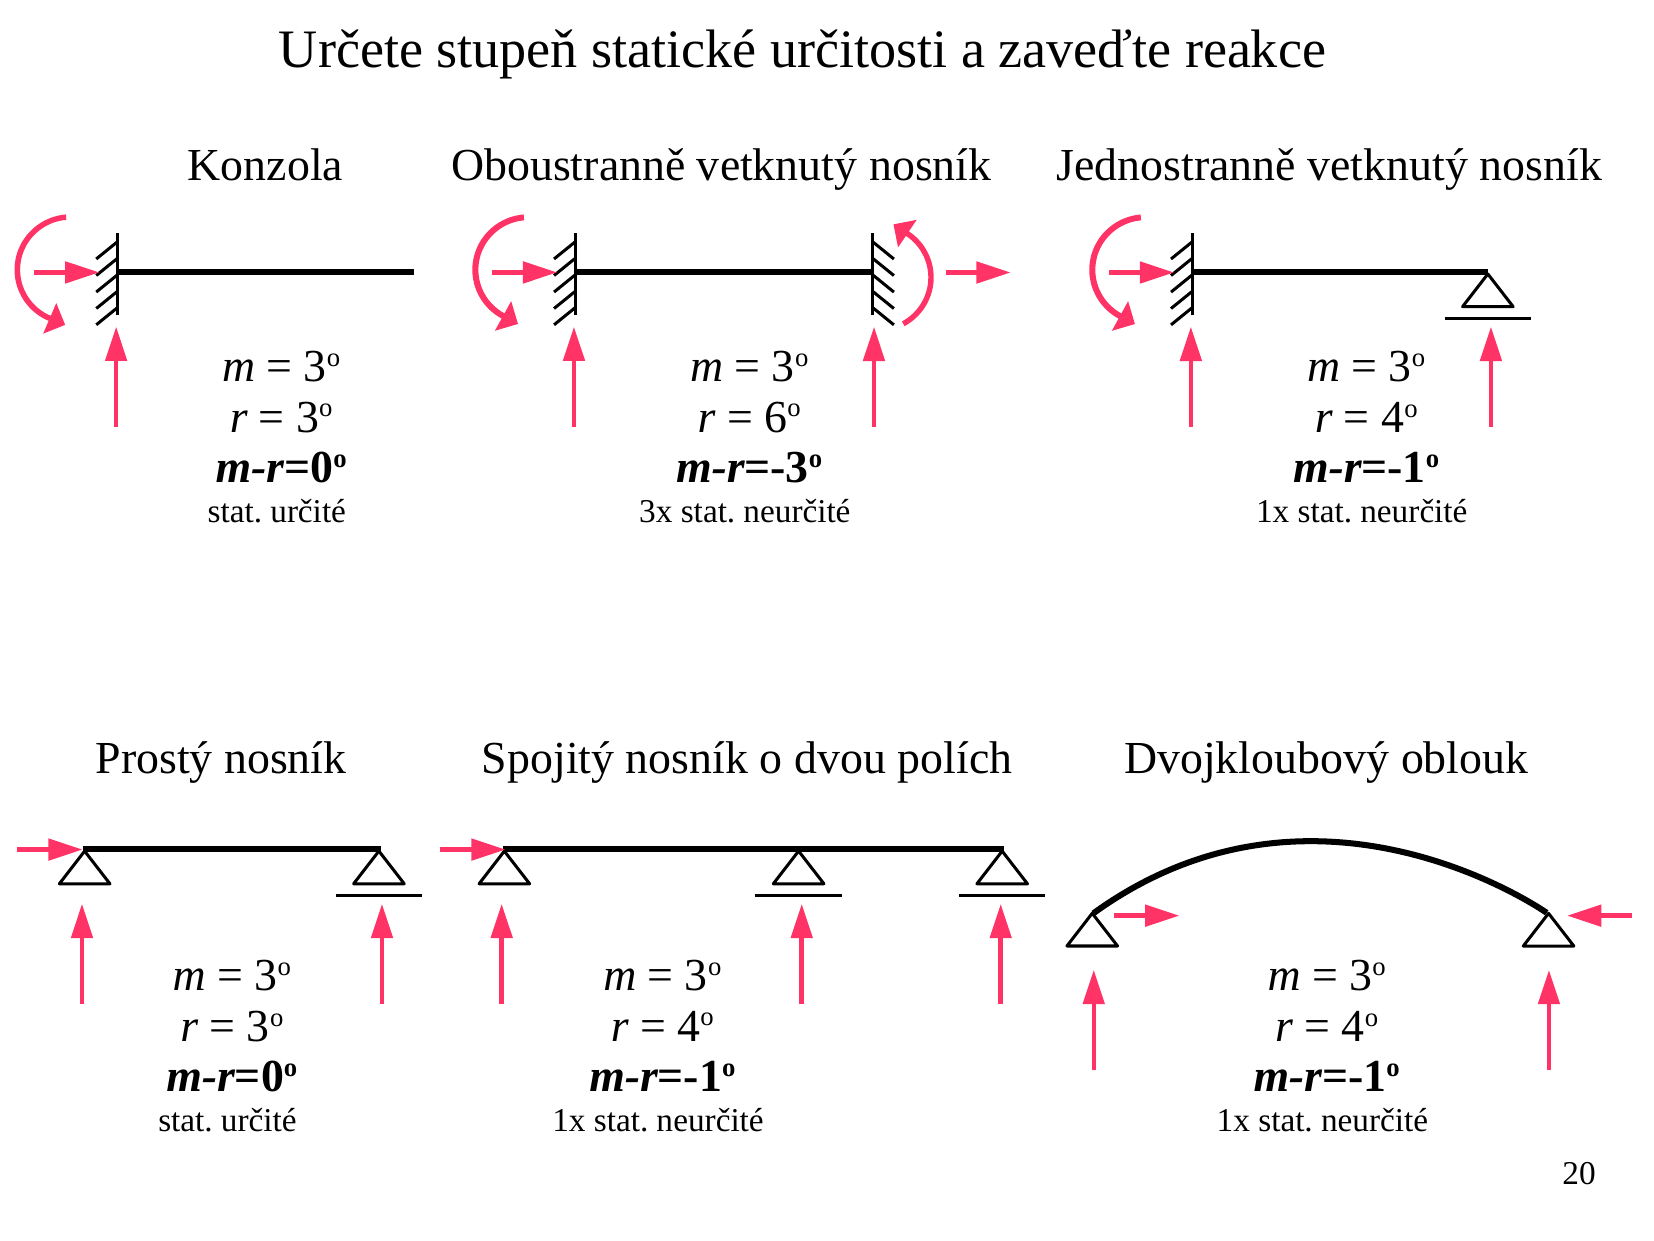

# Určete stupeň statické určitosti a zaveďte reakce
Konzola
Oboustranně vetknutý nosník
Jednostranně vetknutý nosník
m = 3o
r = 3o
m-r=0o
stat. určité
m = 3o
r = 6o
m-r=-3o
3x stat. neurčité
m = 3o
r = 4o
m-r=-1o
1x stat. neurčité
Spojitý nosník o dvou polích
Prostý nosník
Dvojkloubový oblouk
m = 3o
r = 4o
m-r=-1o
1x stat. neurčité
m = 3o
r = 3o
m-r=0o
stat. určité
m = 3o
r = 4o
m-r=-1o
1x stat. neurčité
20